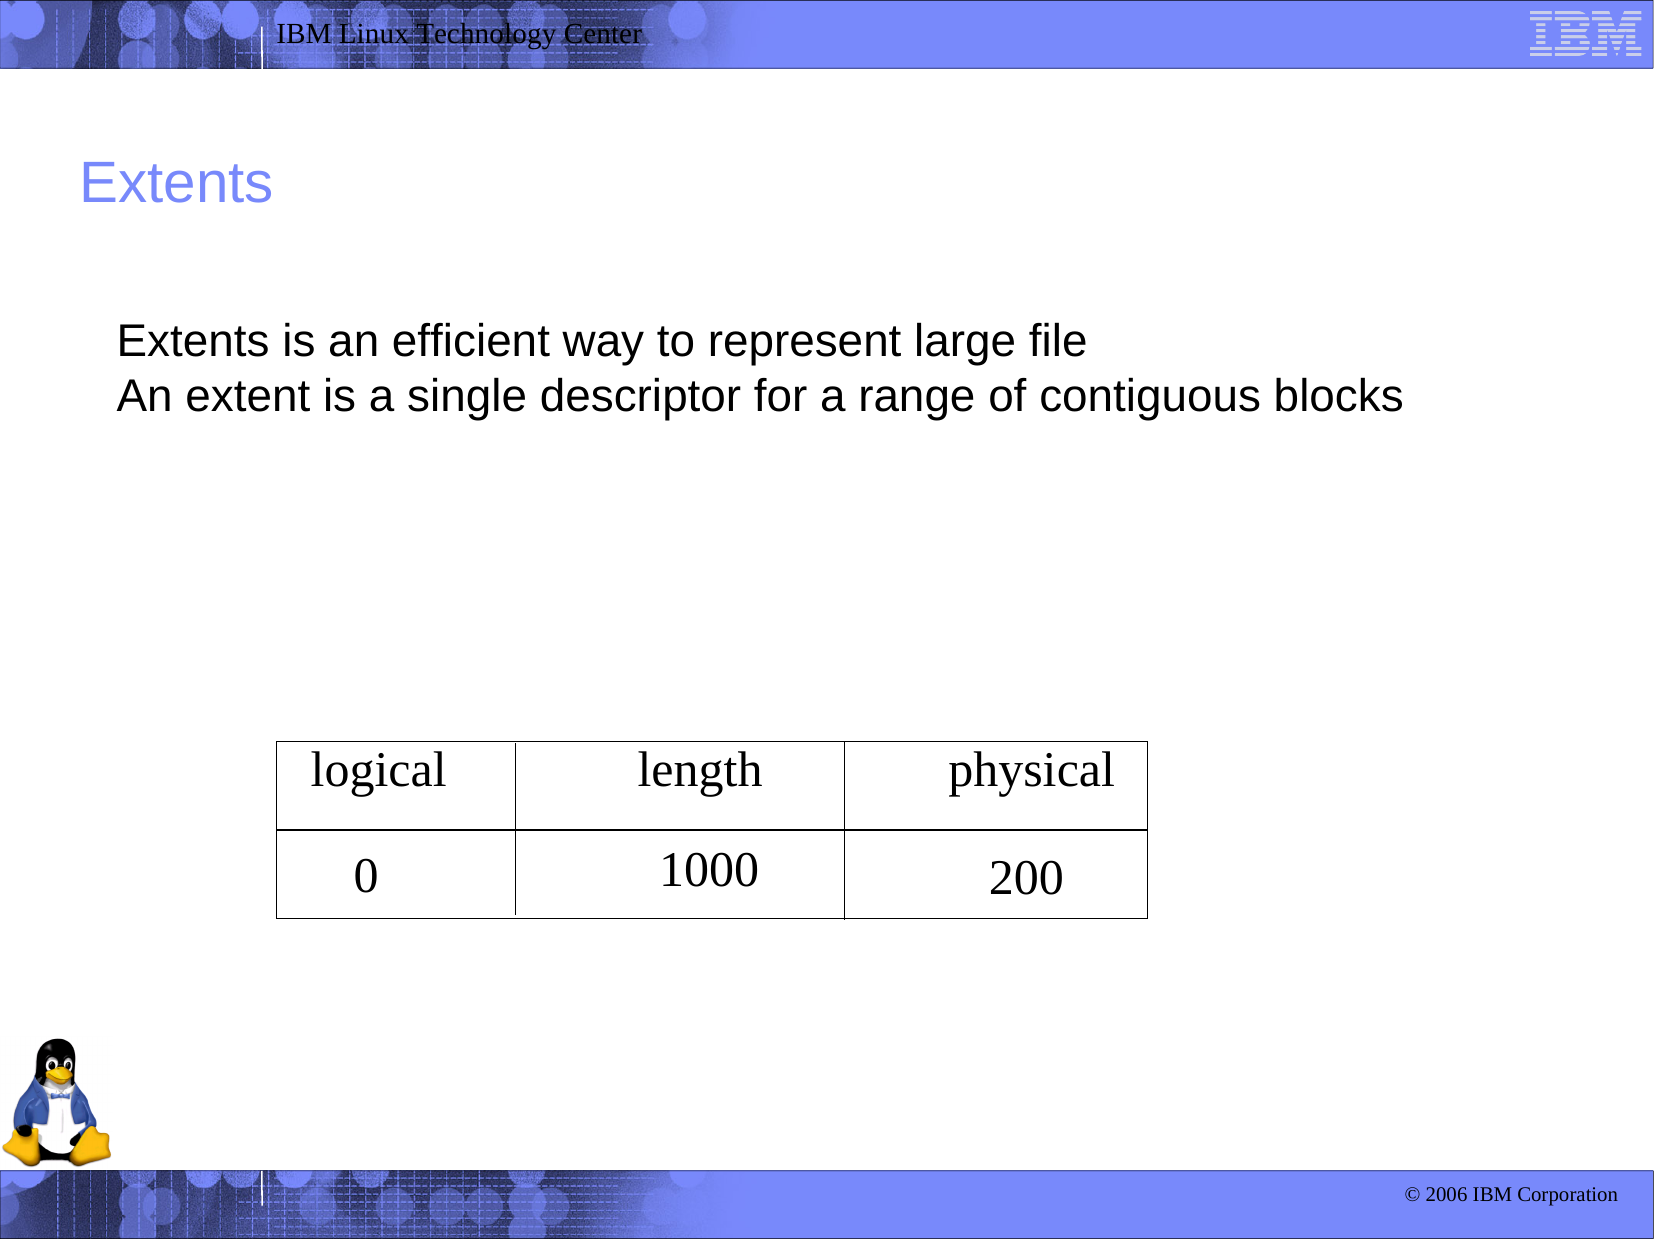

# Extents
Extents is an efficient way to represent large file
An extent is a single descriptor for a range of contiguous blocks
logical
length
physical
1000
0
200